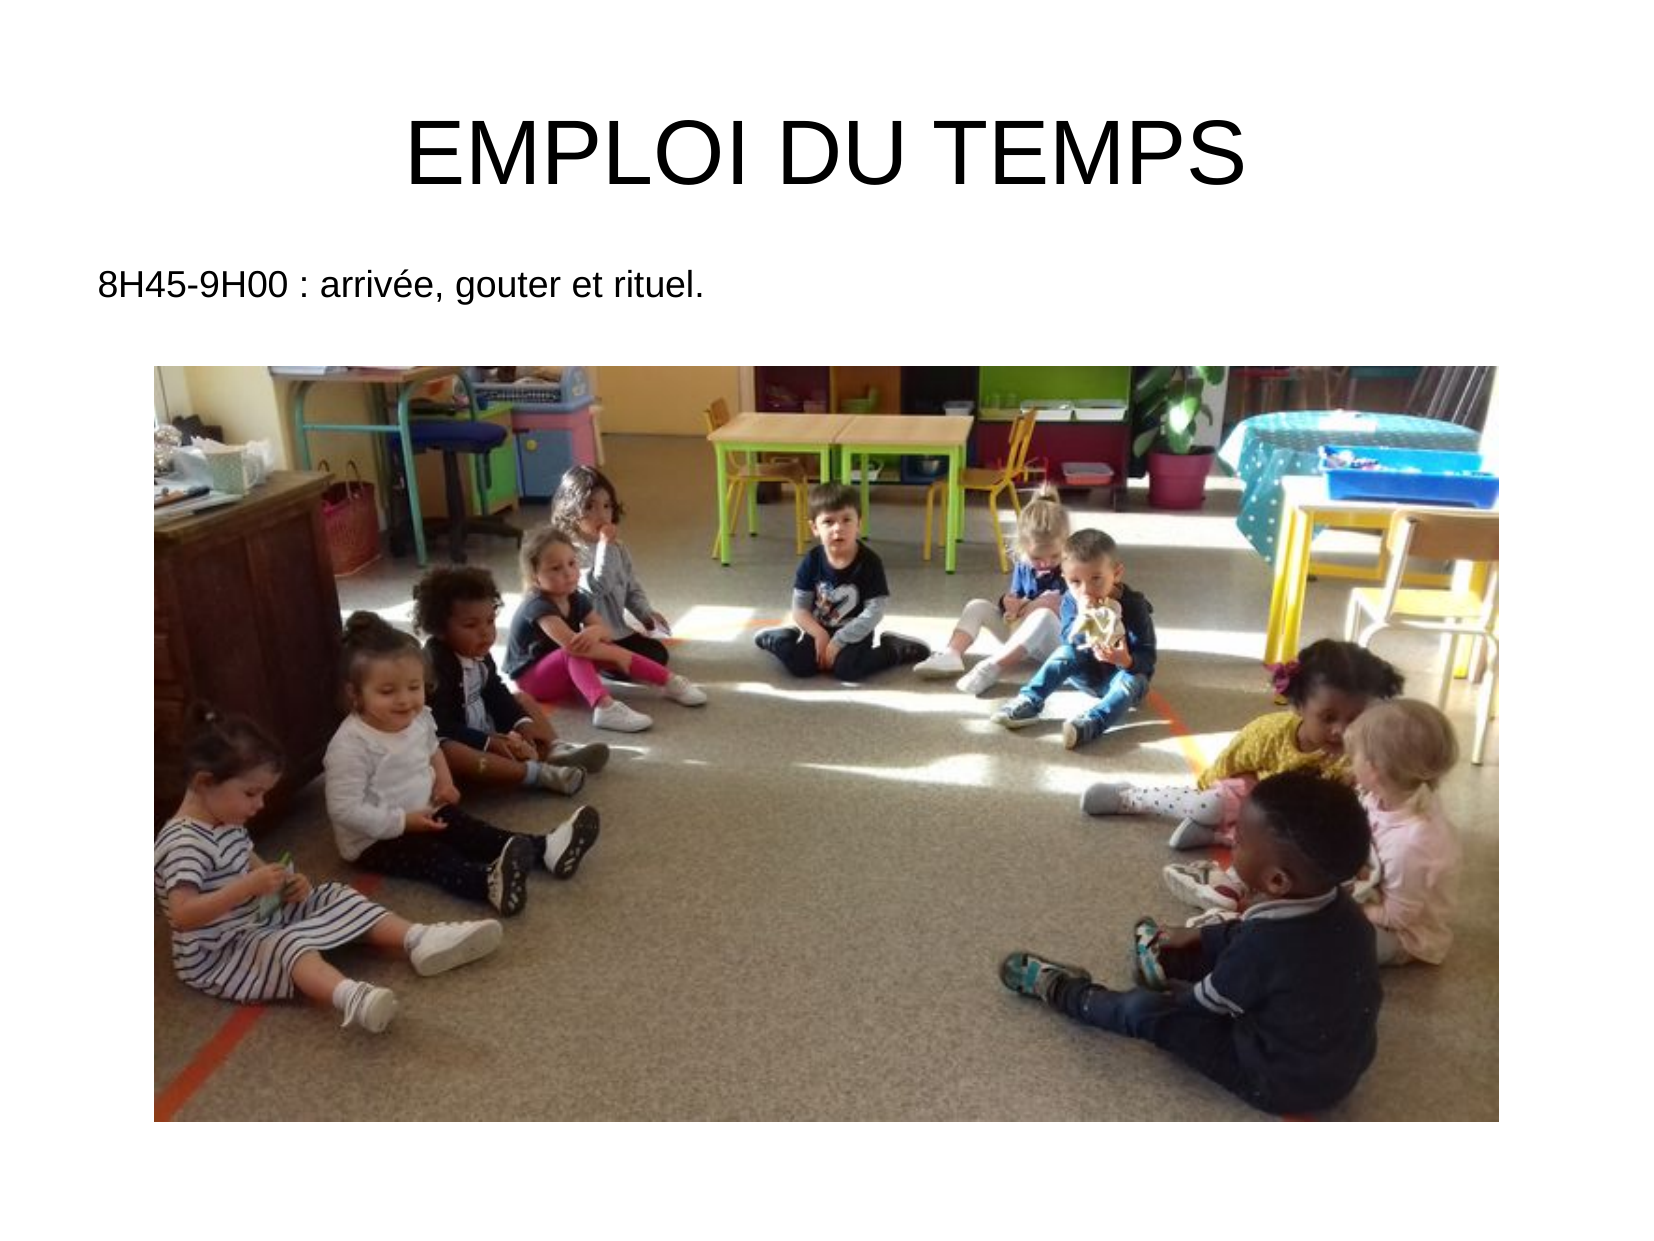

# EMPLOI DU TEMPS
8H45-9H00 : arrivée, gouter et rituel.